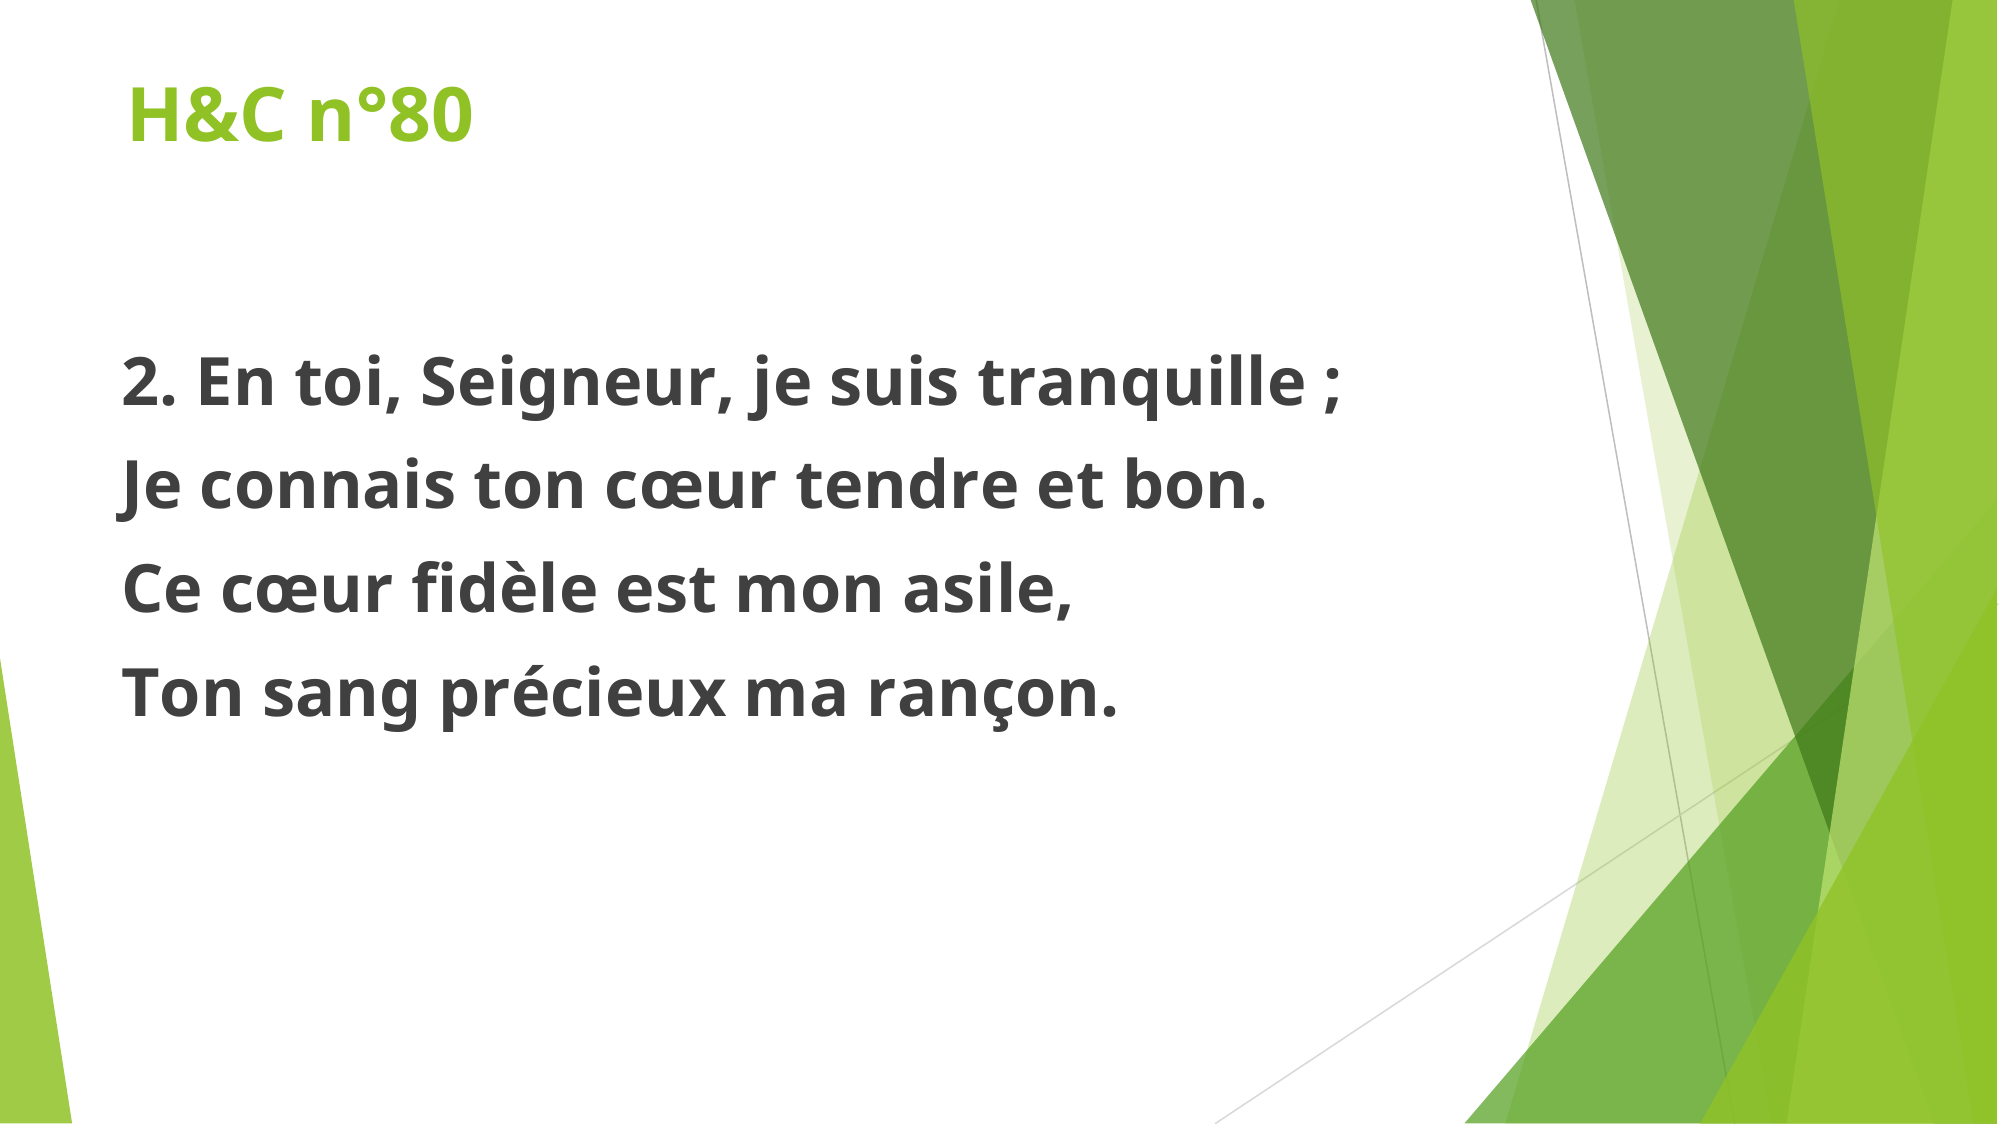

H&C n°80
2. En toi, Seigneur, je suis tranquille ;
Je connais ton cœur tendre et bon.
Ce cœur fidèle est mon asile,
Ton sang précieux ma rançon.